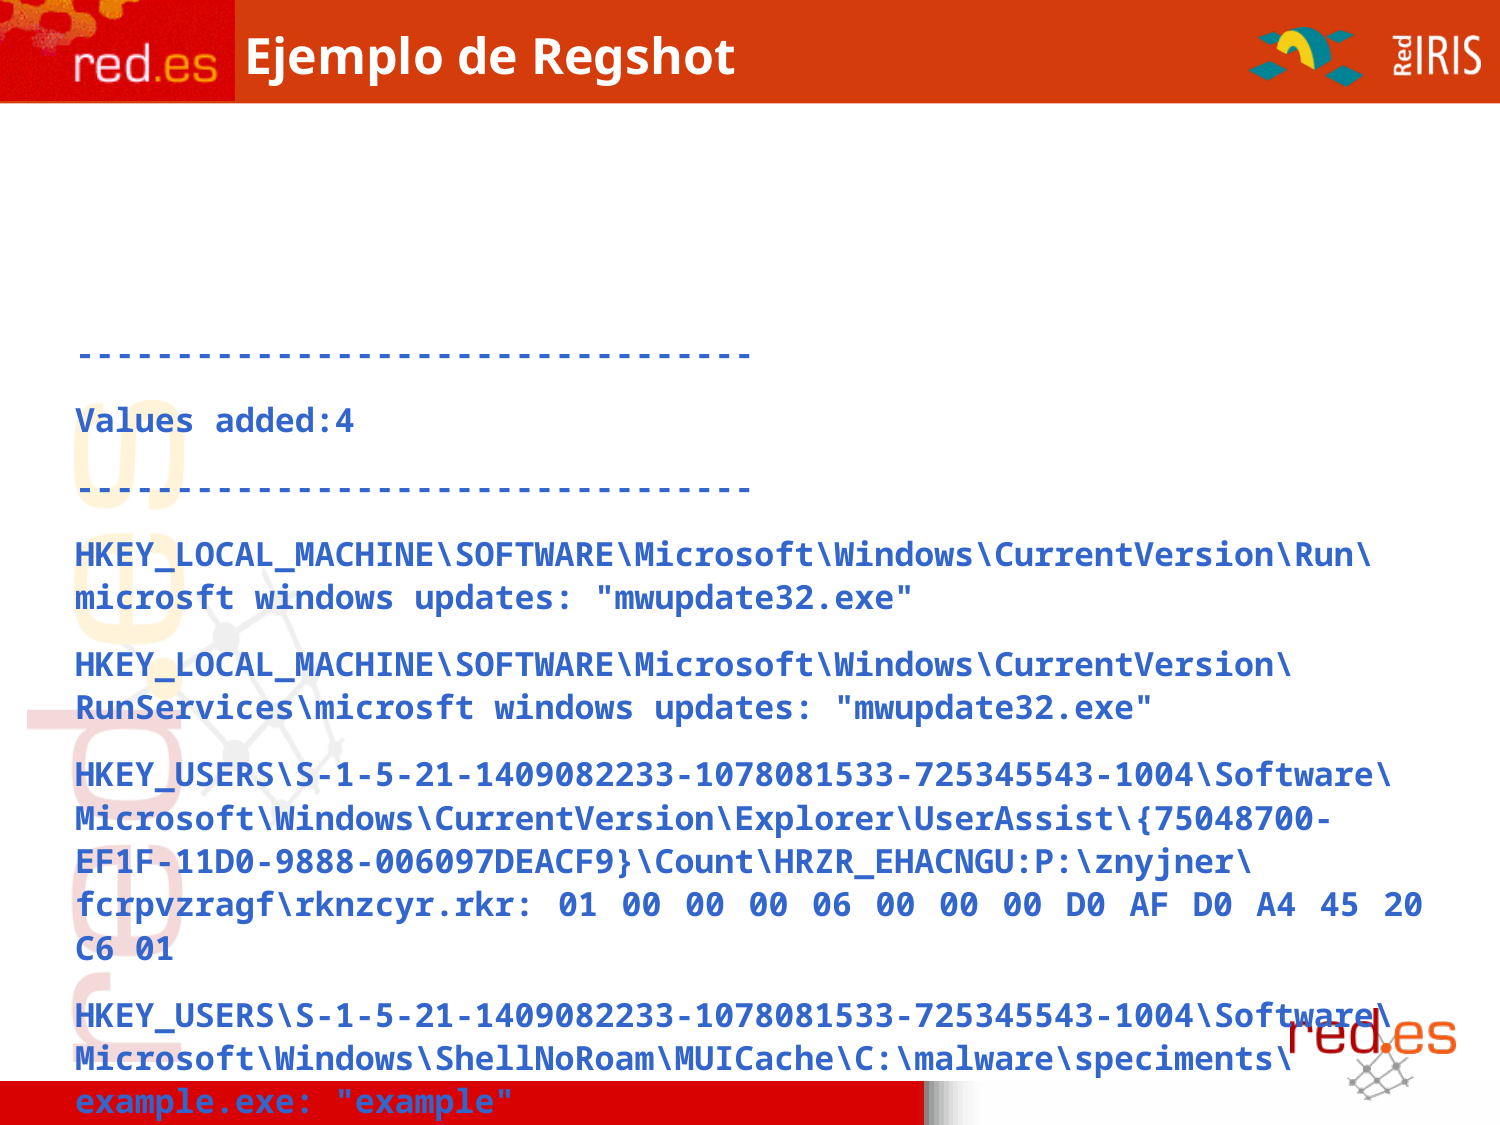

# Ejemplo de Regshot
----------------------------------
Values added:4
----------------------------------
HKEY_LOCAL_MACHINE\SOFTWARE\Microsoft\Windows\CurrentVersion\Run\microsft windows updates: "mwupdate32.exe"
HKEY_LOCAL_MACHINE\SOFTWARE\Microsoft\Windows\CurrentVersion\RunServices\microsft windows updates: "mwupdate32.exe"
HKEY_USERS\S-1-5-21-1409082233-1078081533-725345543-1004\Software\Microsoft\Windows\CurrentVersion\Explorer\UserAssist\{75048700-EF1F-11D0-9888-006097DEACF9}\Count\HRZR_EHACNGU:P:\znyjner\fcrpvzragf\rknzcyr.rkr: 01 00 00 00 06 00 00 00 D0 AF D0 A4 45 20 C6 01
HKEY_USERS\S-1-5-21-1409082233-1078081533-725345543-1004\Software\Microsoft\Windows\ShellNoRoam\MUICache\C:\malware\speciments\example.exe: "example"